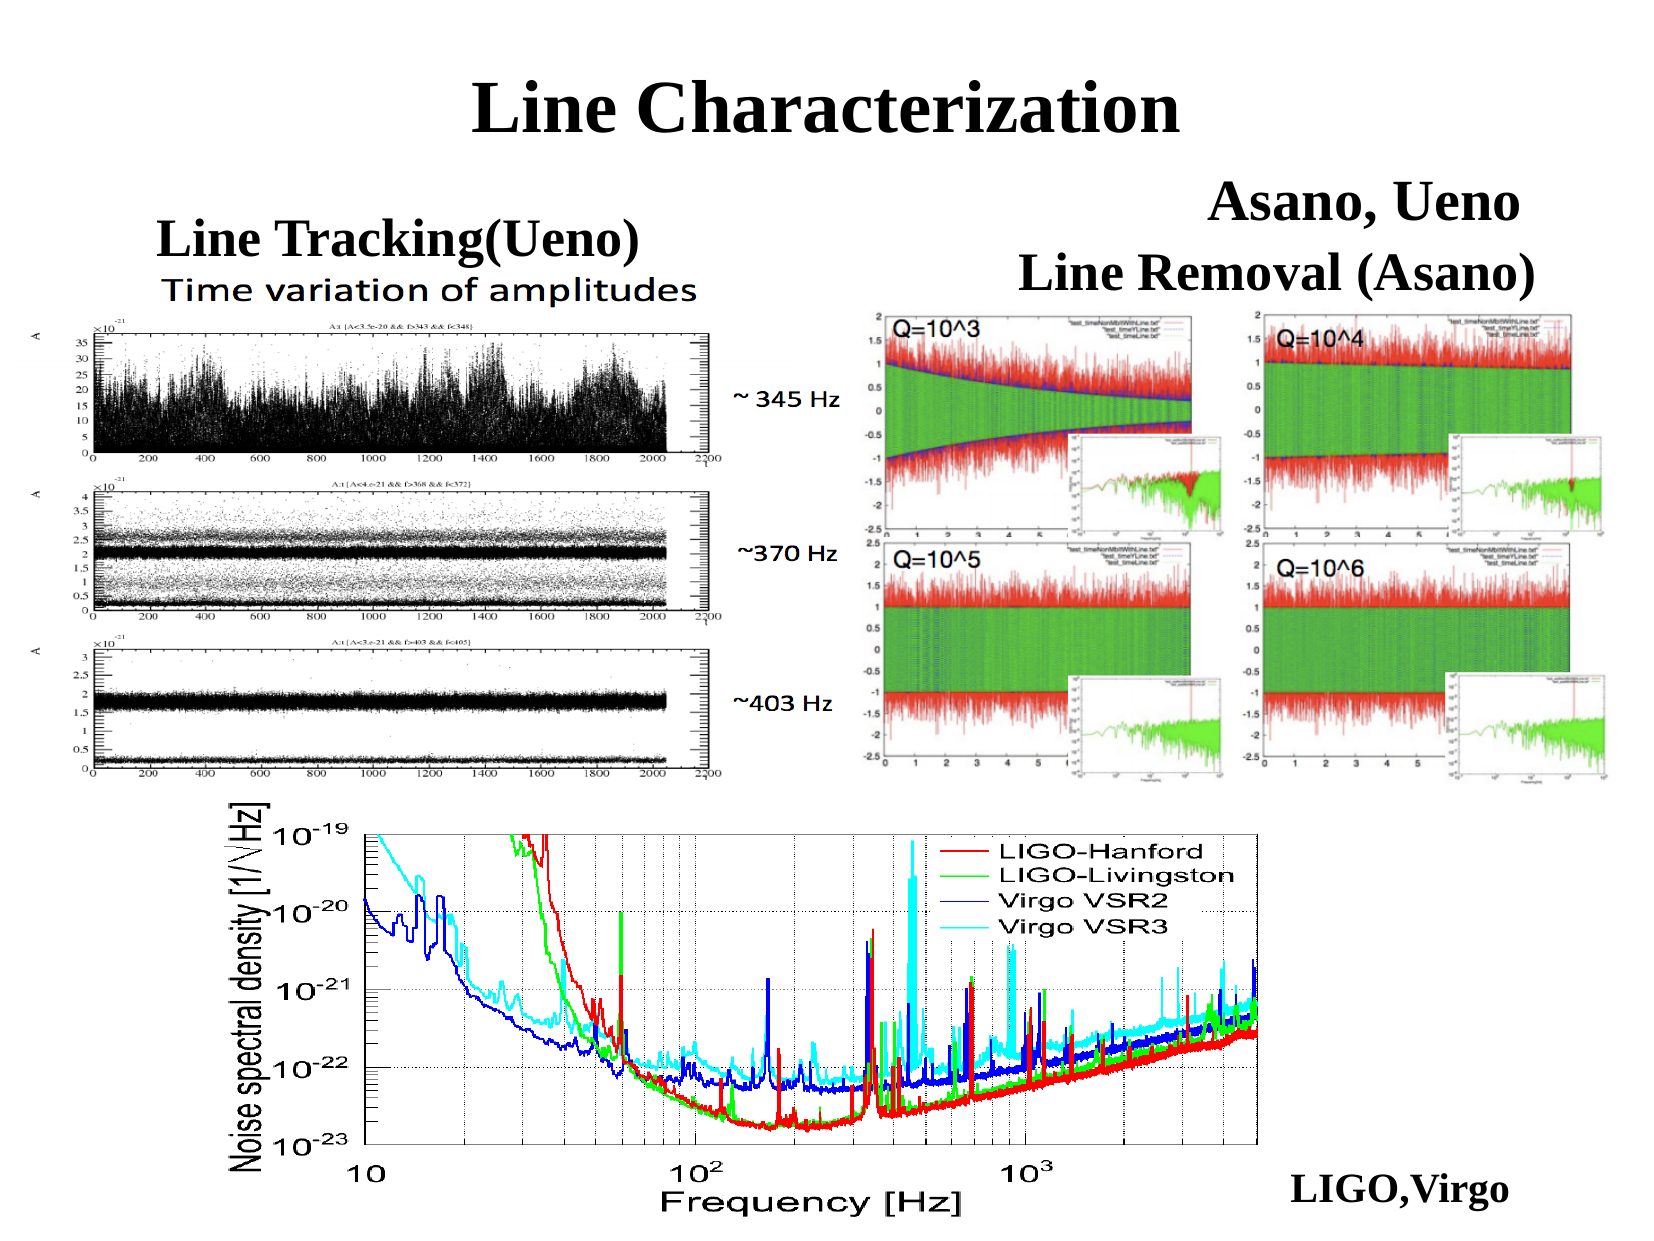

# Line Characterization
Asano, Ueno
Line Tracking(Ueno)
Line Removal (Asano)
LIGO,Virgo